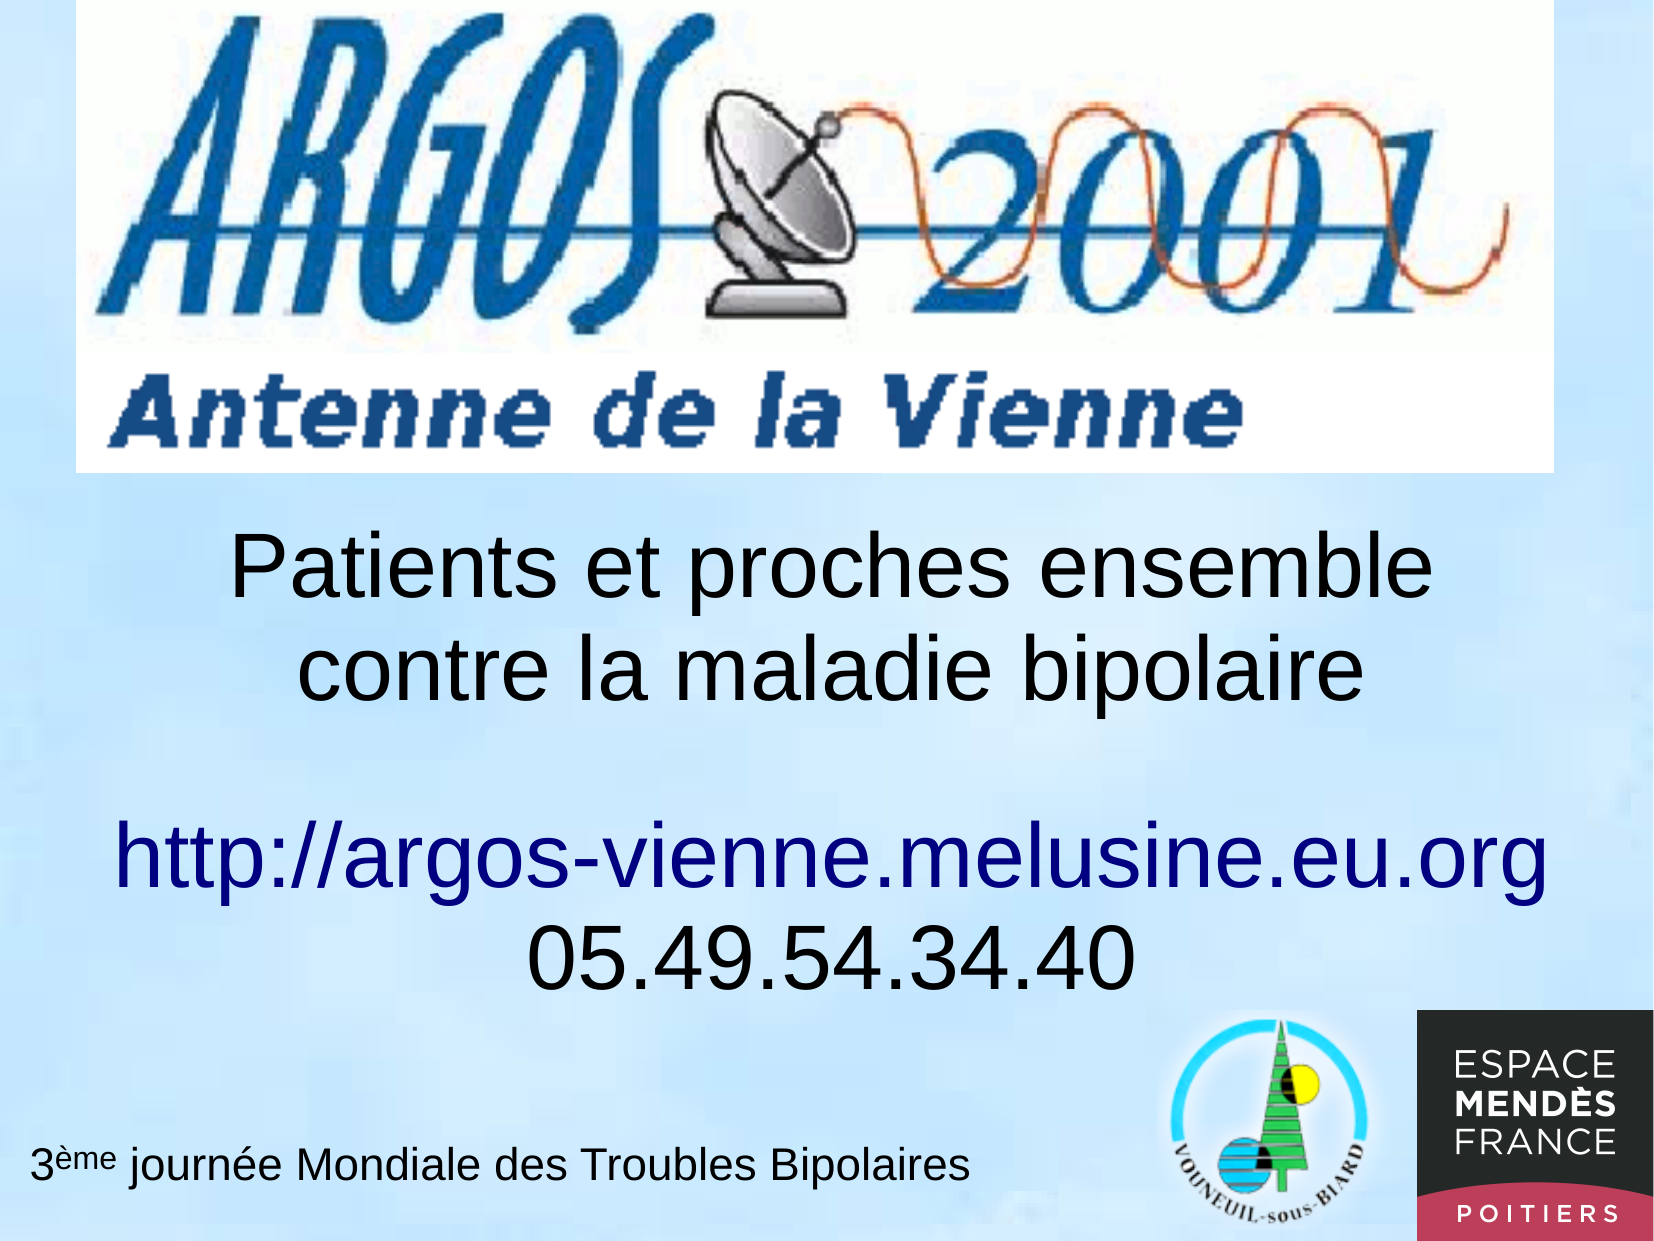

# Patients et proches ensemble contre la maladie bipolaire
http://argos-vienne.melusine.eu.org
05.49.54.34.40
3ème journée Mondiale des Troubles Bipolaires